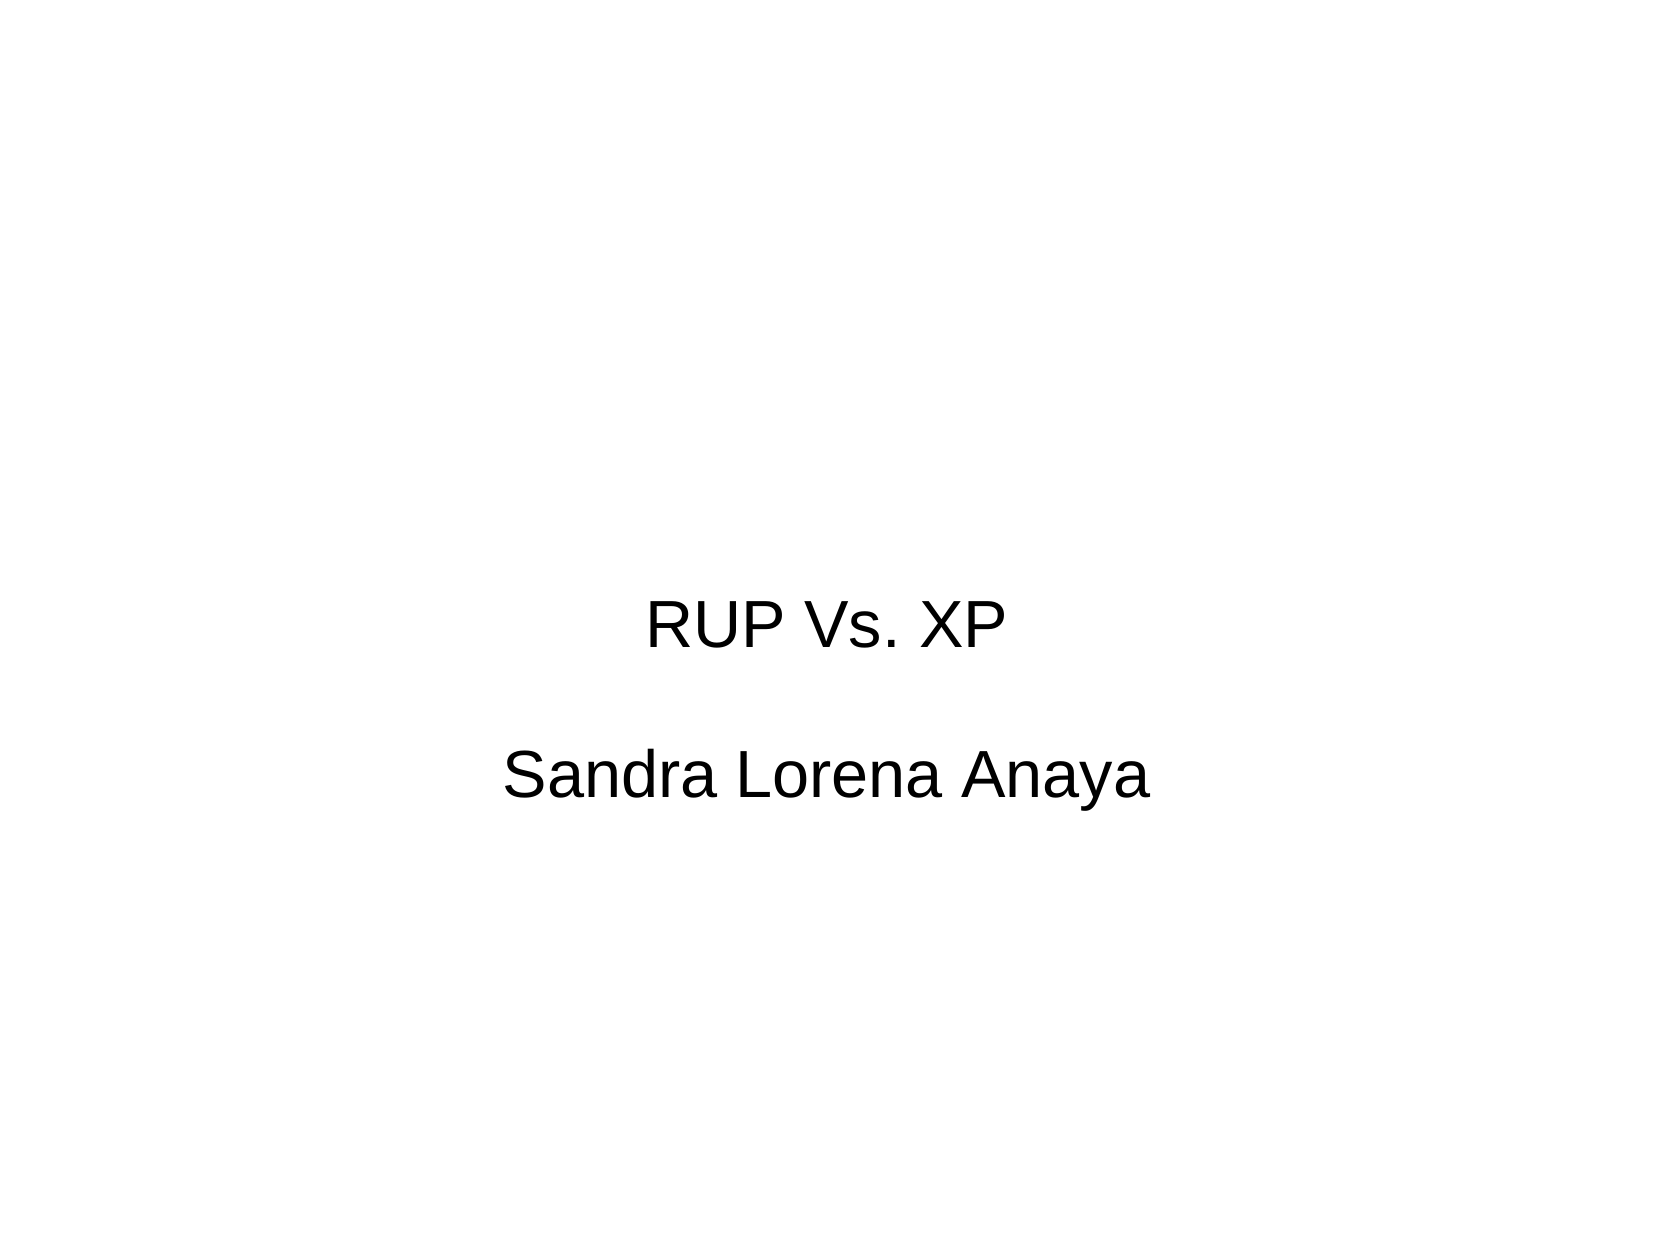

# RUP Vs. XP
Sandra Lorena Anaya